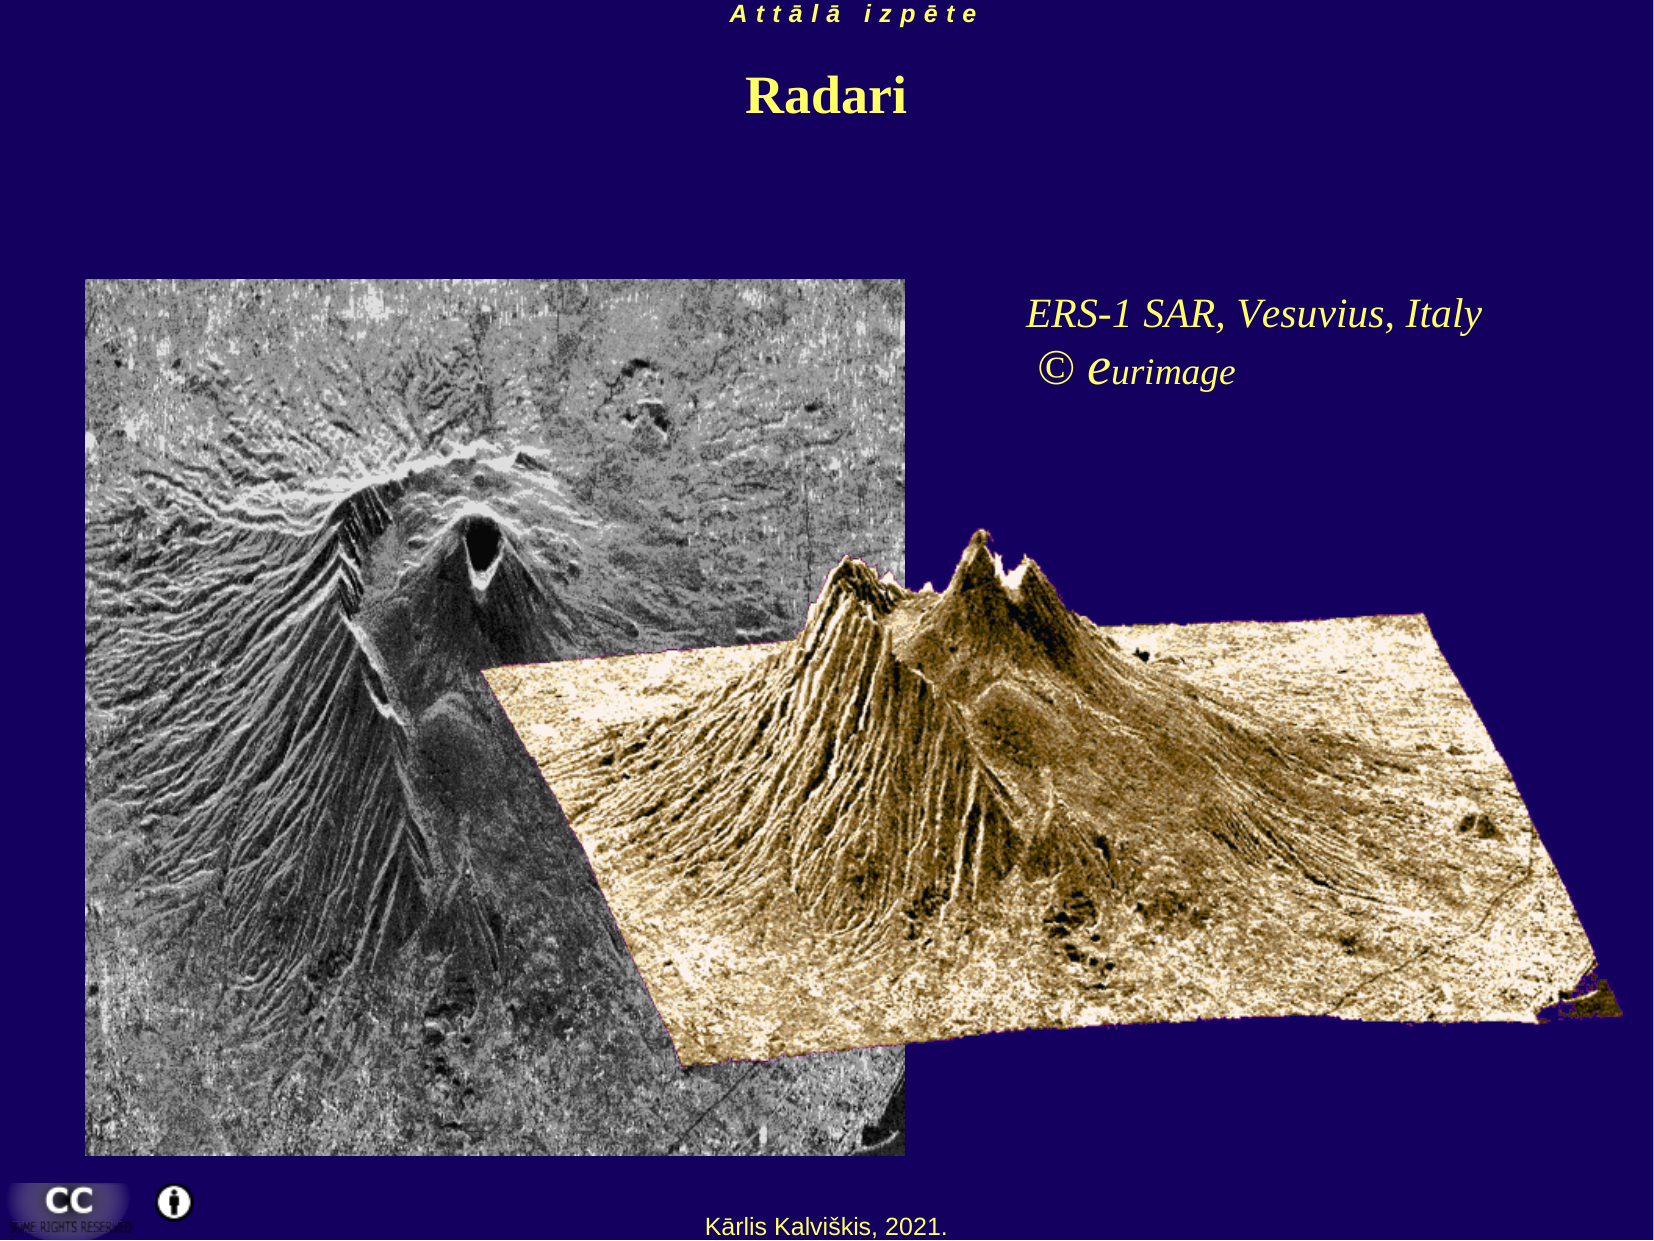

# Radari
ERS-1 SAR, Vesuvius, Italy
 © eurimage